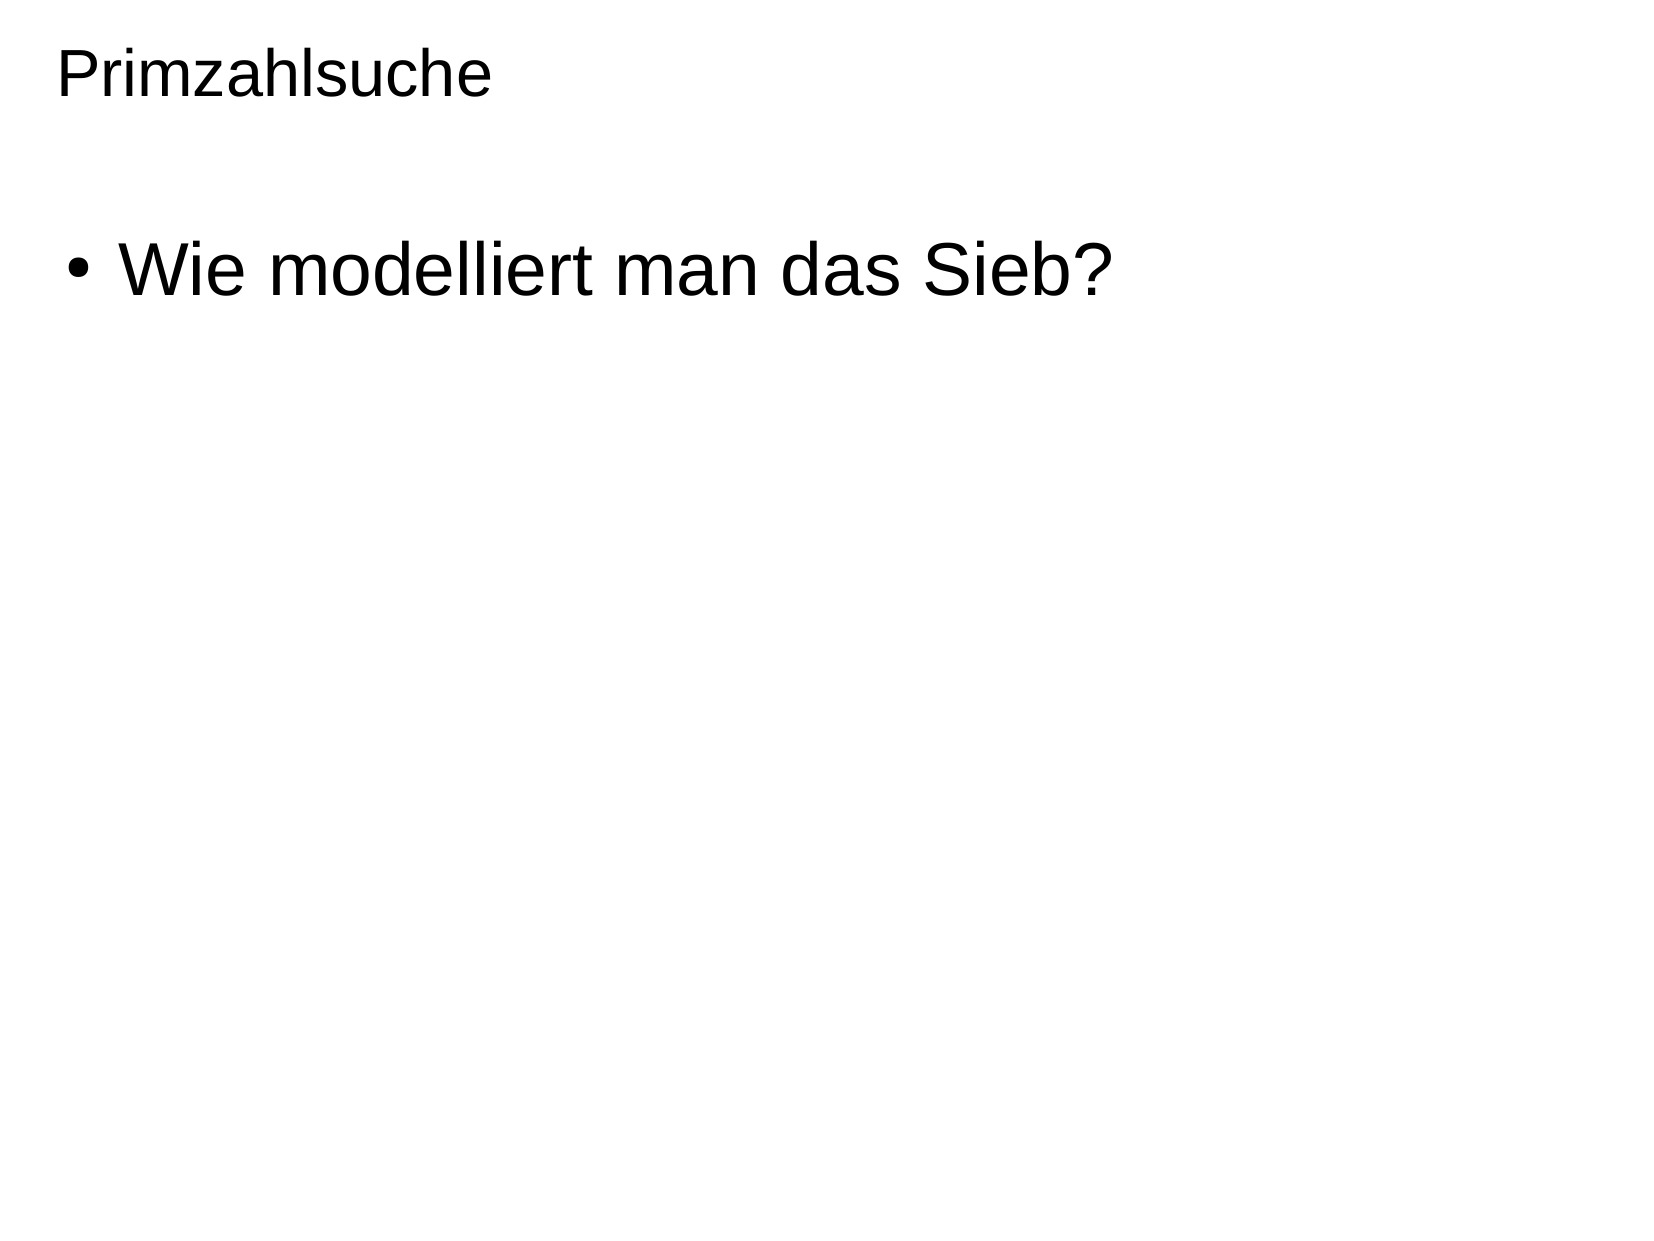

Primzahlsuche
# Wie modelliert man das Sieb?